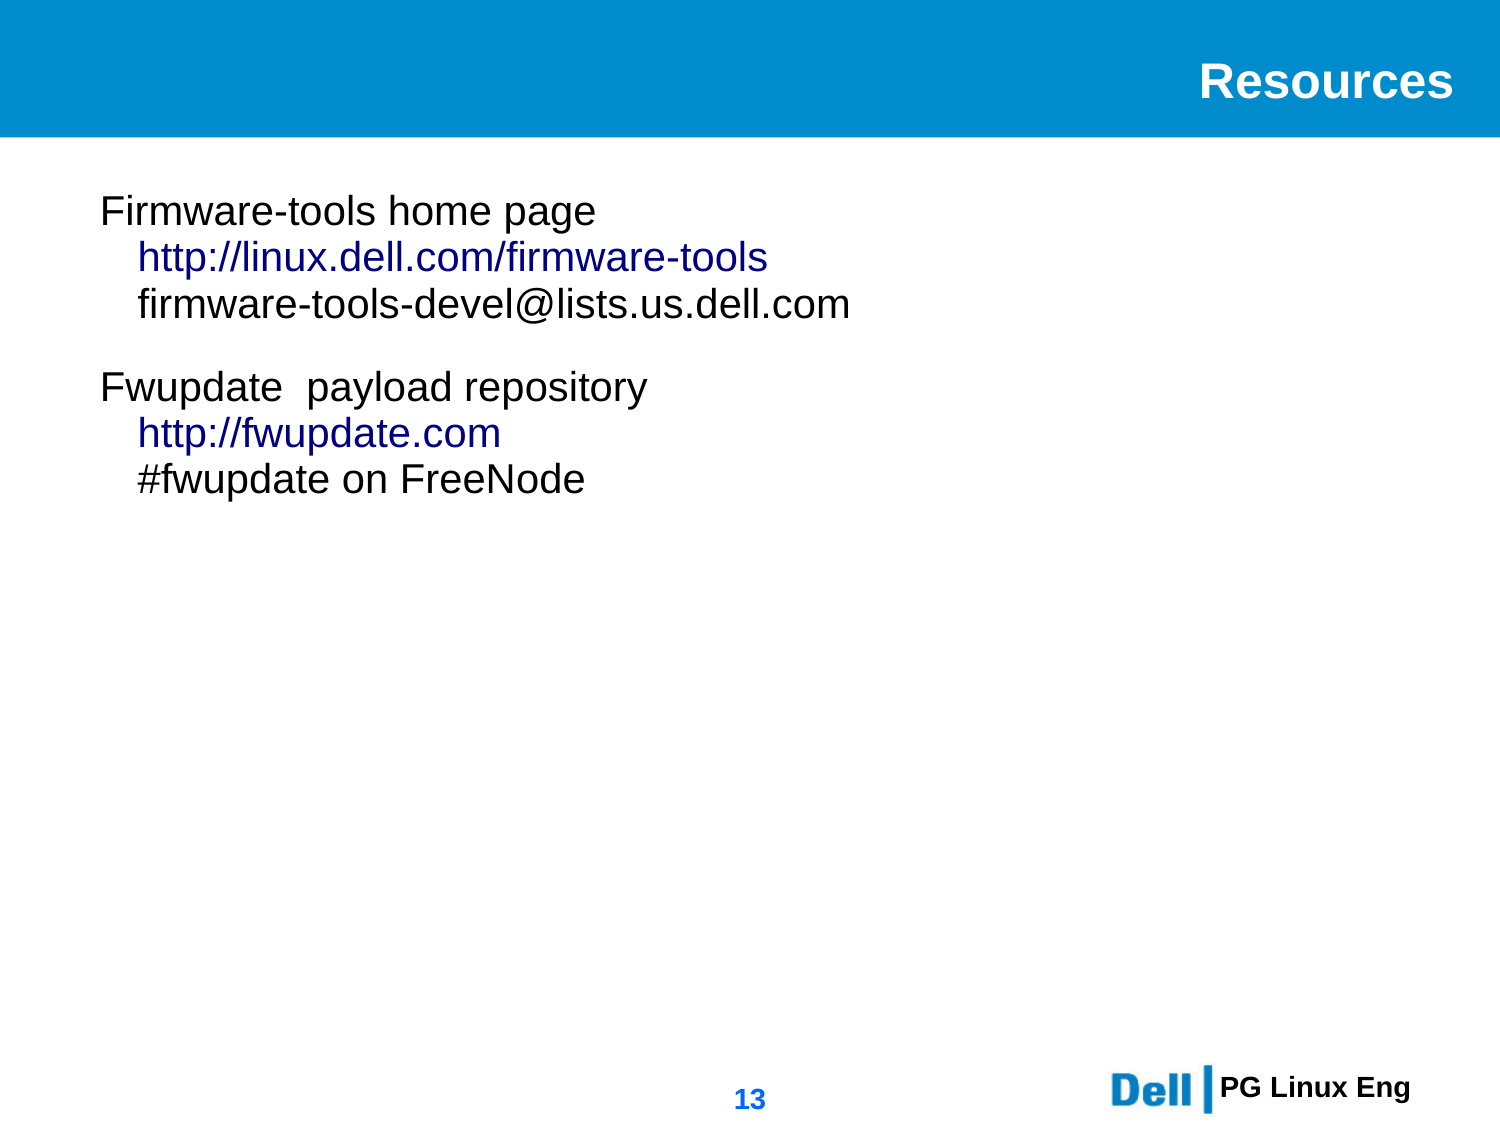

# Resources
Firmware-tools home page
http://linux.dell.com/firmware-tools
firmware-tools-devel@lists.us.dell.com
Fwupdate payload repository
http://fwupdate.com
#fwupdate on FreeNode